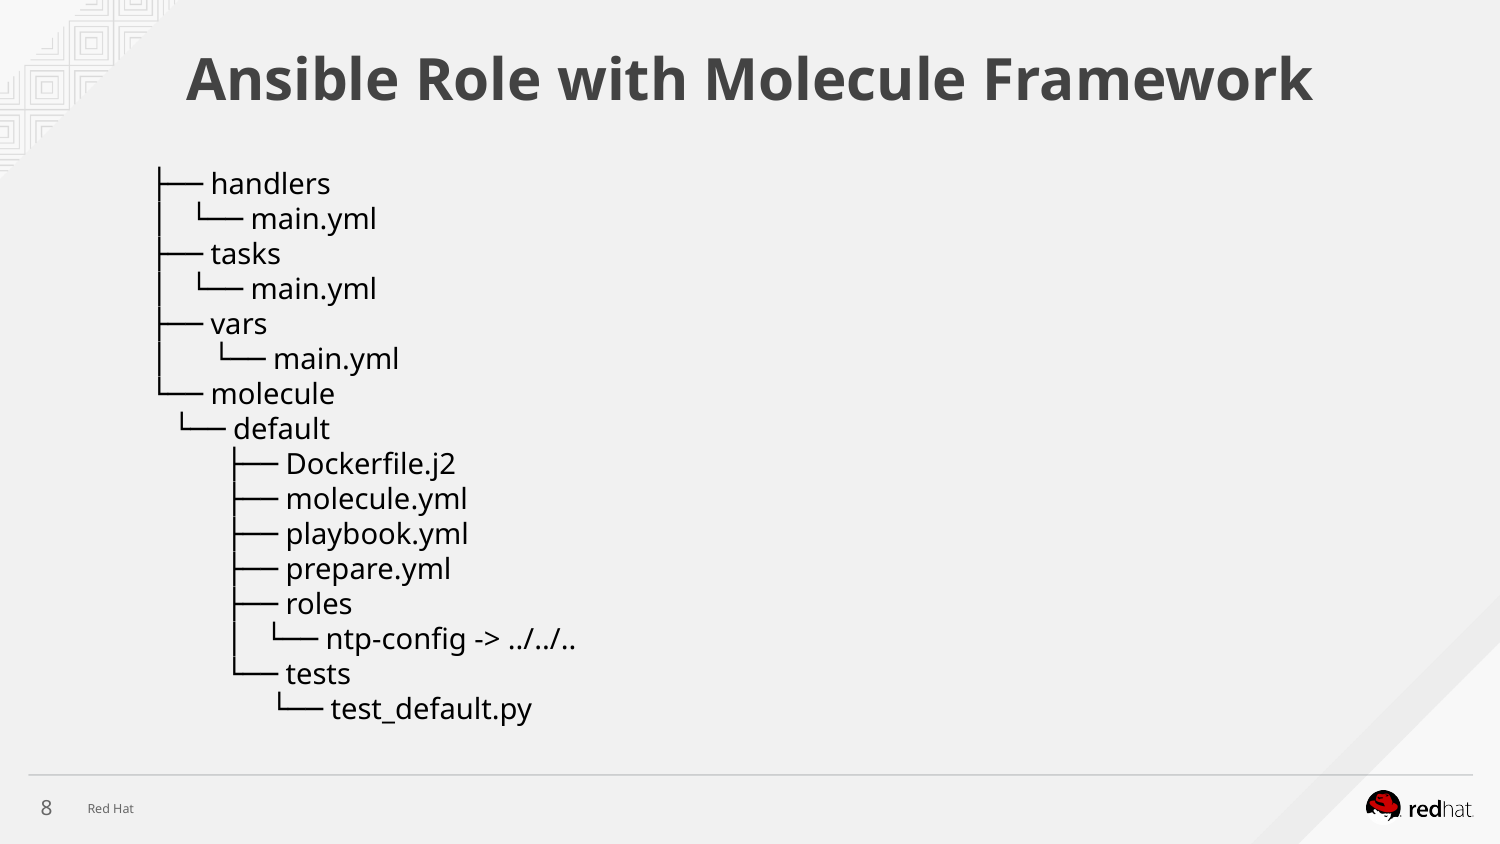

Ansible Role with Molecule Framework
# ├── handlers
│ └── main.yml
├── tasks
│ └── main.yml
├── vars
│ └── main.yml
└── molecule
 └── default
 	├── Dockerfile.j2
 	├── molecule.yml
 	├── playbook.yml
 	├── prepare.yml
 	├── roles
 	│ └── ntp-config -> ../../..
 	└── tests
 	 └── test_default.py